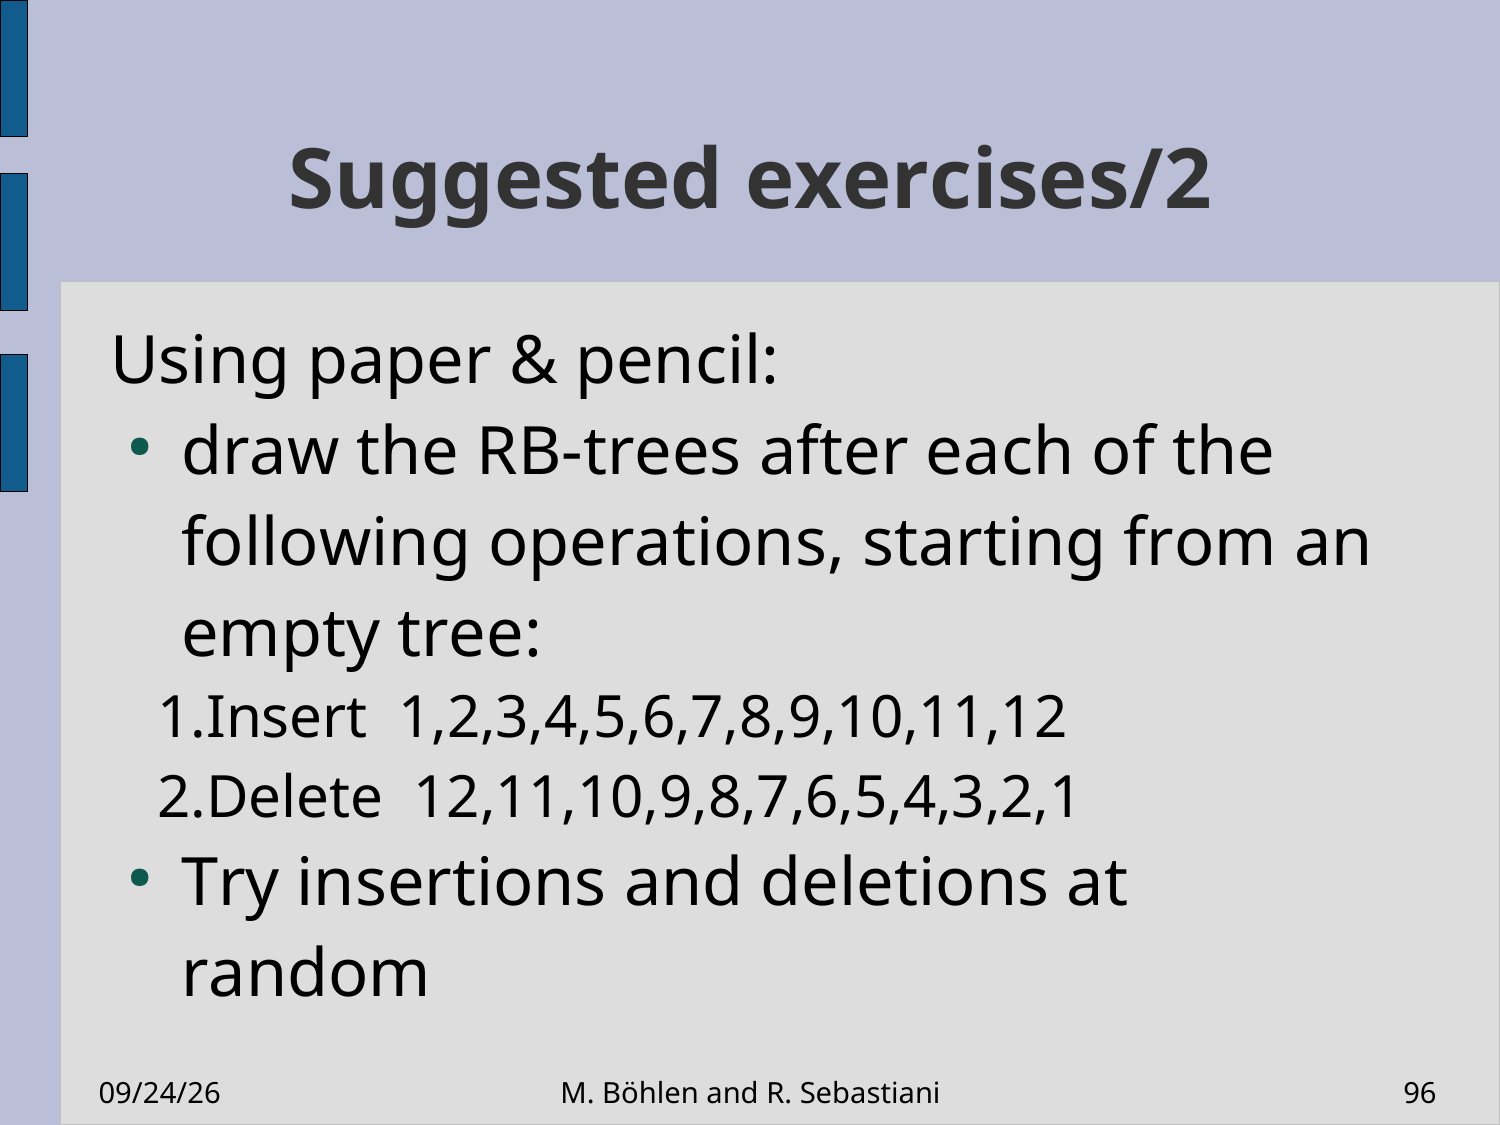

# Suggested exercises/2
Using paper & pencil:
draw the RB-trees after each of the following operations, starting from an empty tree:
Insert 1,2,3,4,5,6,7,8,9,10,11,12
Delete 12,11,10,9,8,7,6,5,4,3,2,1
Try insertions and deletions at random
M. Böhlen and R. Sebastiani
96